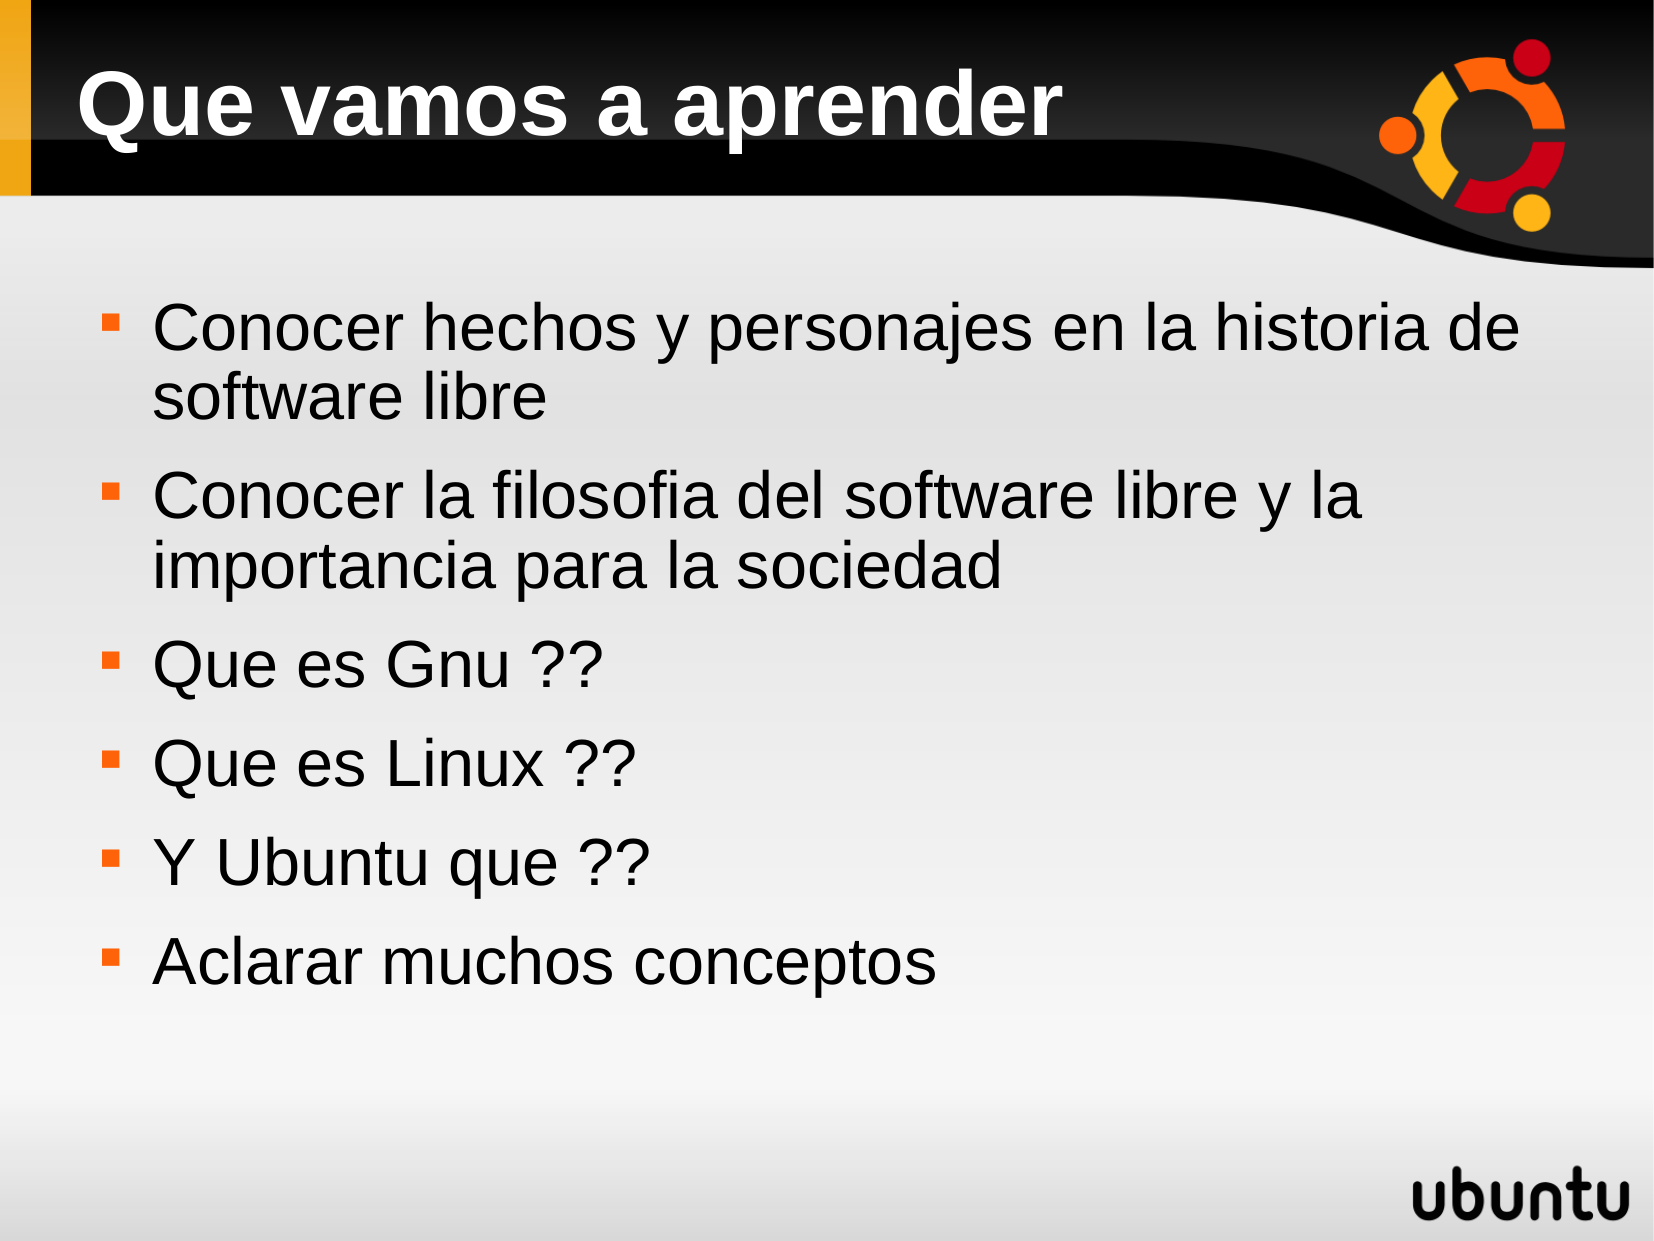

# Que vamos a aprender
Conocer hechos y personajes en la historia de software libre
Conocer la filosofia del software libre y la importancia para la sociedad
Que es Gnu ??
Que es Linux ??
Y Ubuntu que ??
Aclarar muchos conceptos